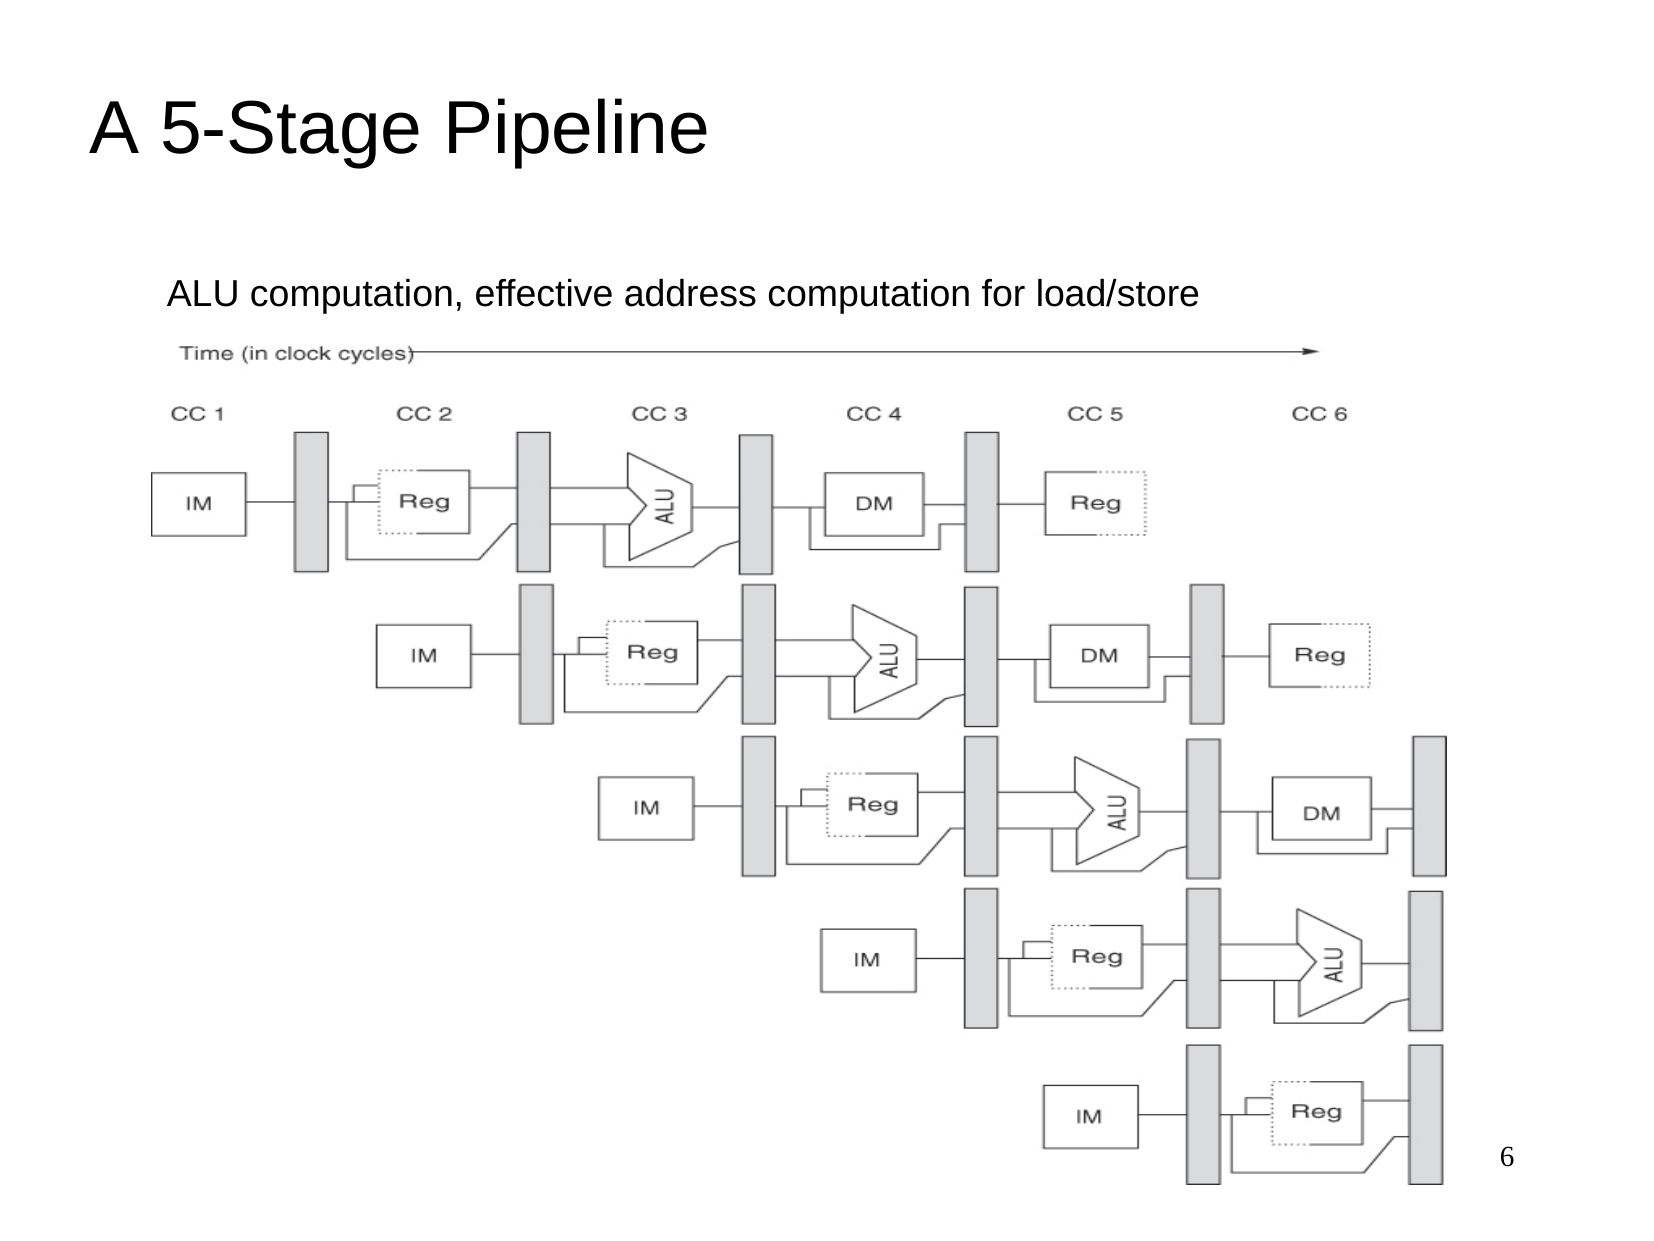

A 5-Stage Pipeline
ALU computation, effective address computation for load/store